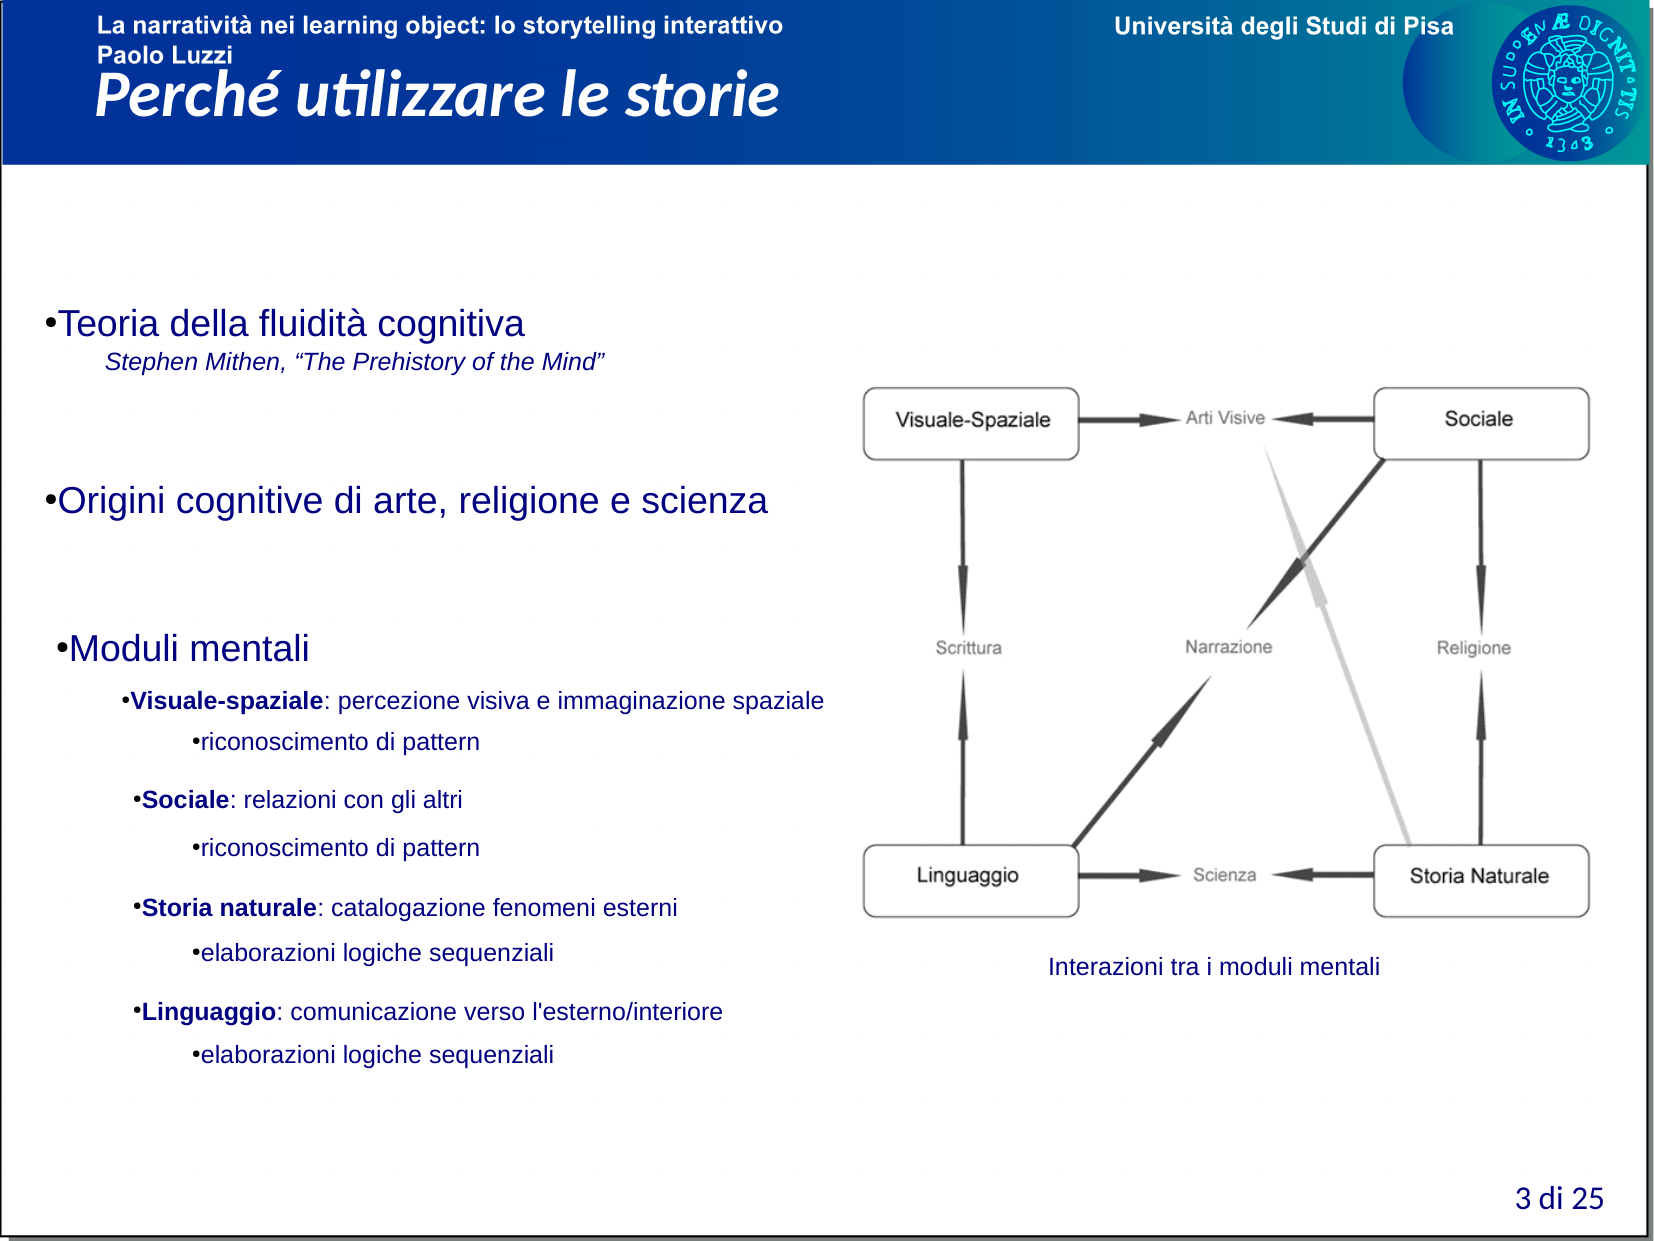

Perché utilizzare le storie
Teoria della fluidità cognitiva
Stephen Mithen, “The Prehistory of the Mind”
Origini cognitive di arte, religione e scienza
Moduli mentali
Visuale-spaziale: percezione visiva e immaginazione spaziale
riconoscimento di pattern
Sociale: relazioni con gli altri
riconoscimento di pattern
Storia naturale: catalogazione fenomeni esterni
elaborazioni logiche sequenziali
Interazioni tra i moduli mentali
Linguaggio: comunicazione verso l'esterno/interiore
elaborazioni logiche sequenziali
3
3 di 25